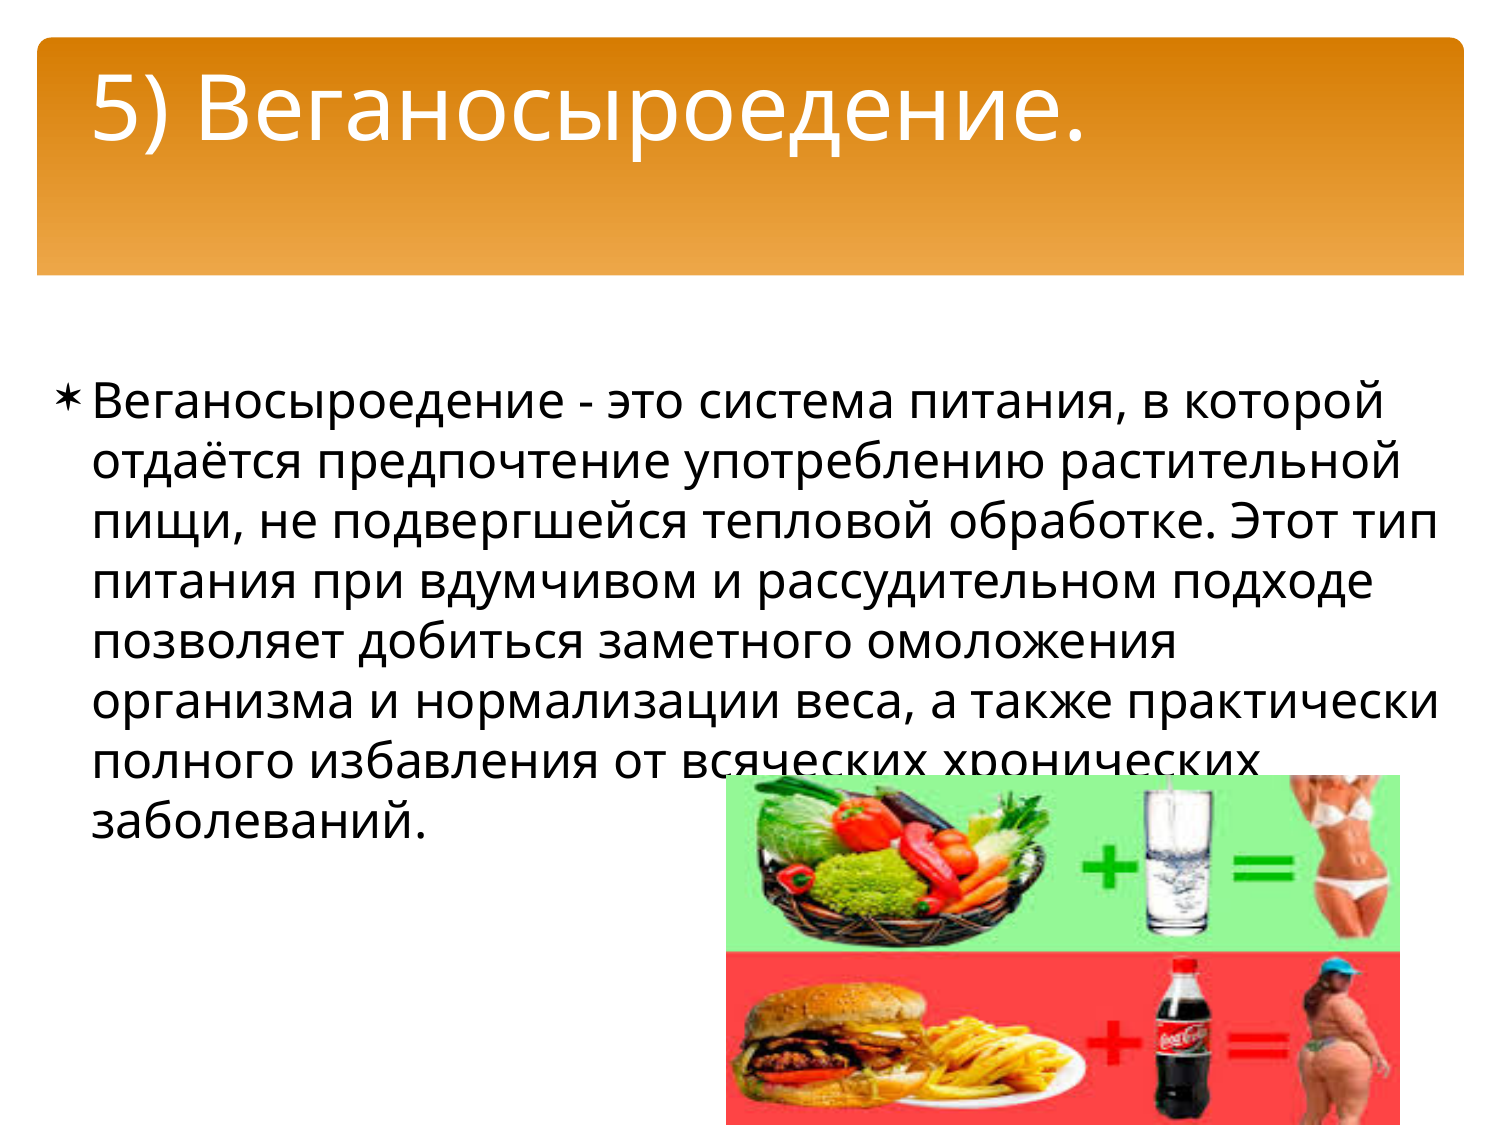

5) Веганосыроедение.
Веганосыроедение - это система питания, в которой отдаётся предпочтение употреблению растительной пищи, не подвергшейся тепловой обработке. Этот тип питания при вдумчивом и рассудительном подходе позволяет добиться заметного омоложения организма и нормализации веса, а также практически полного избавления от всяческих хронических заболеваний.